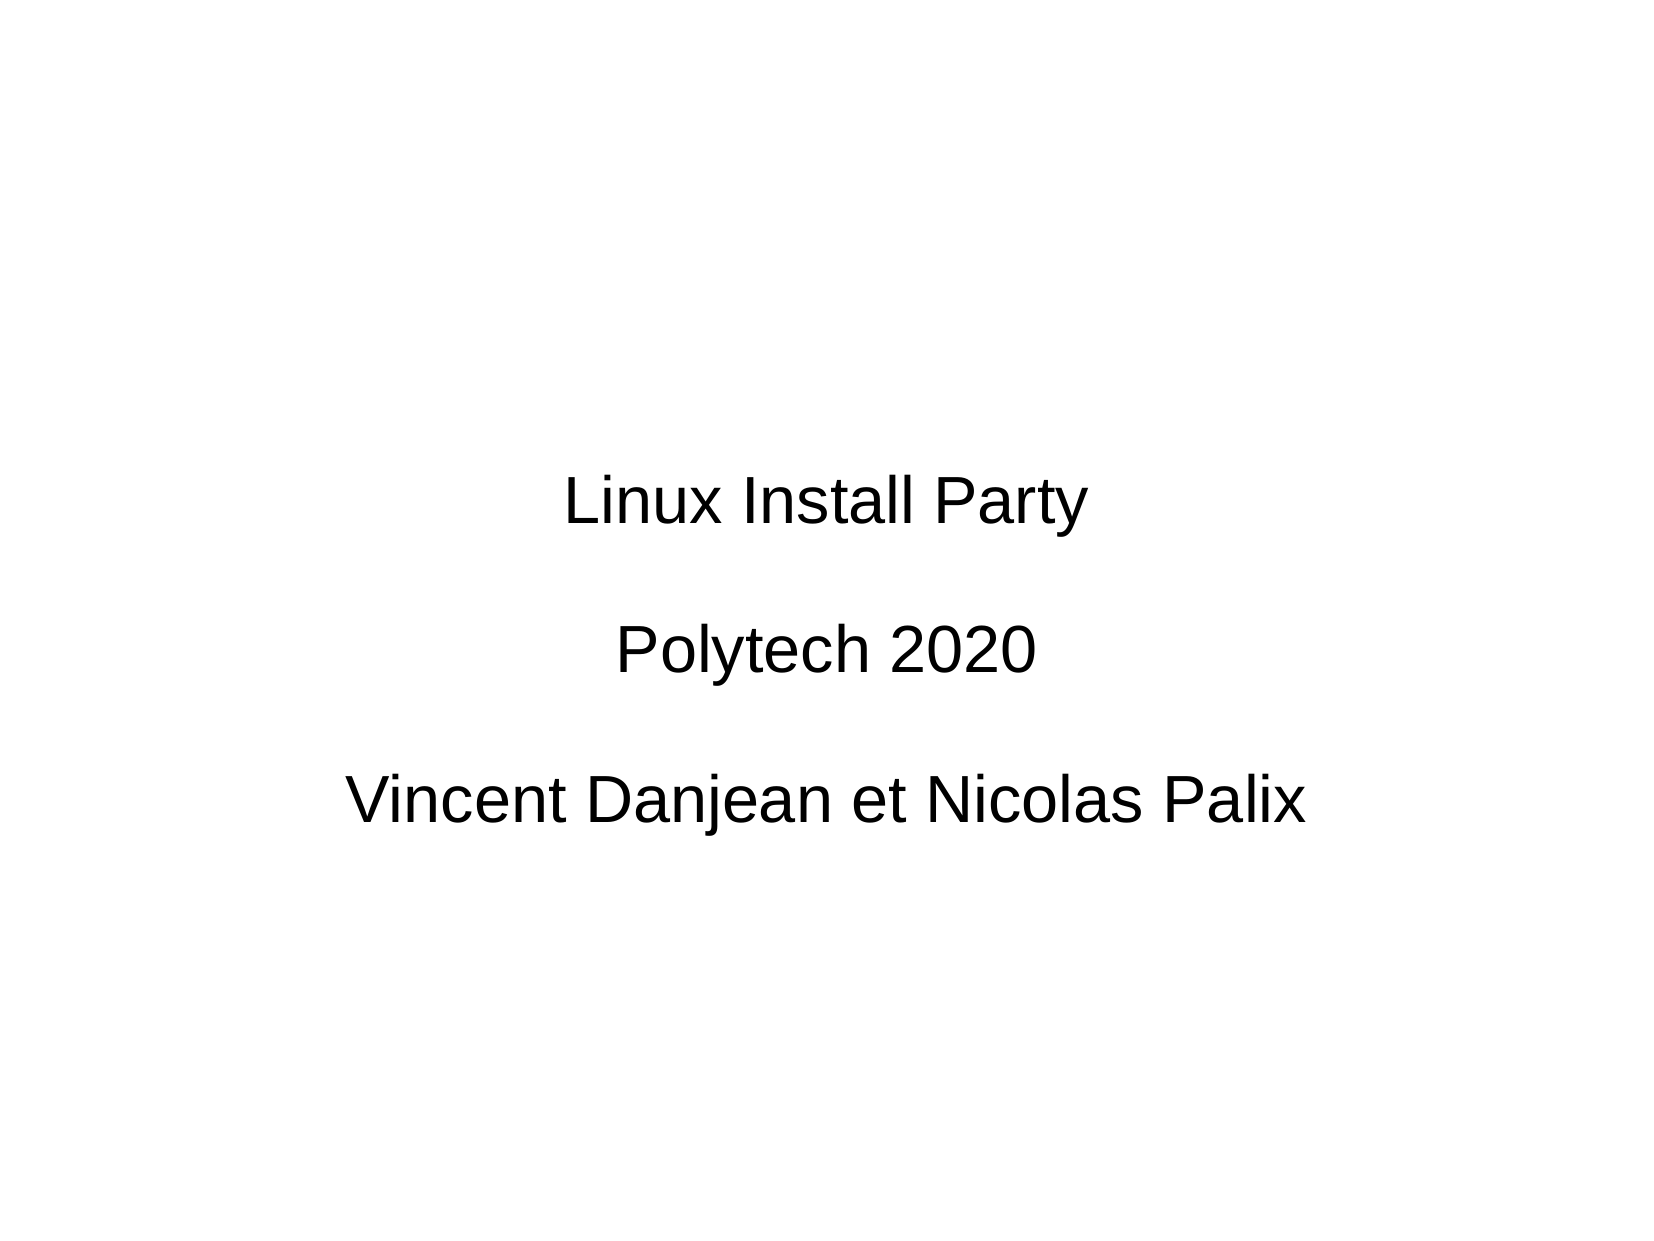

# Linux Install Party
Polytech 2020
Vincent Danjean et Nicolas Palix